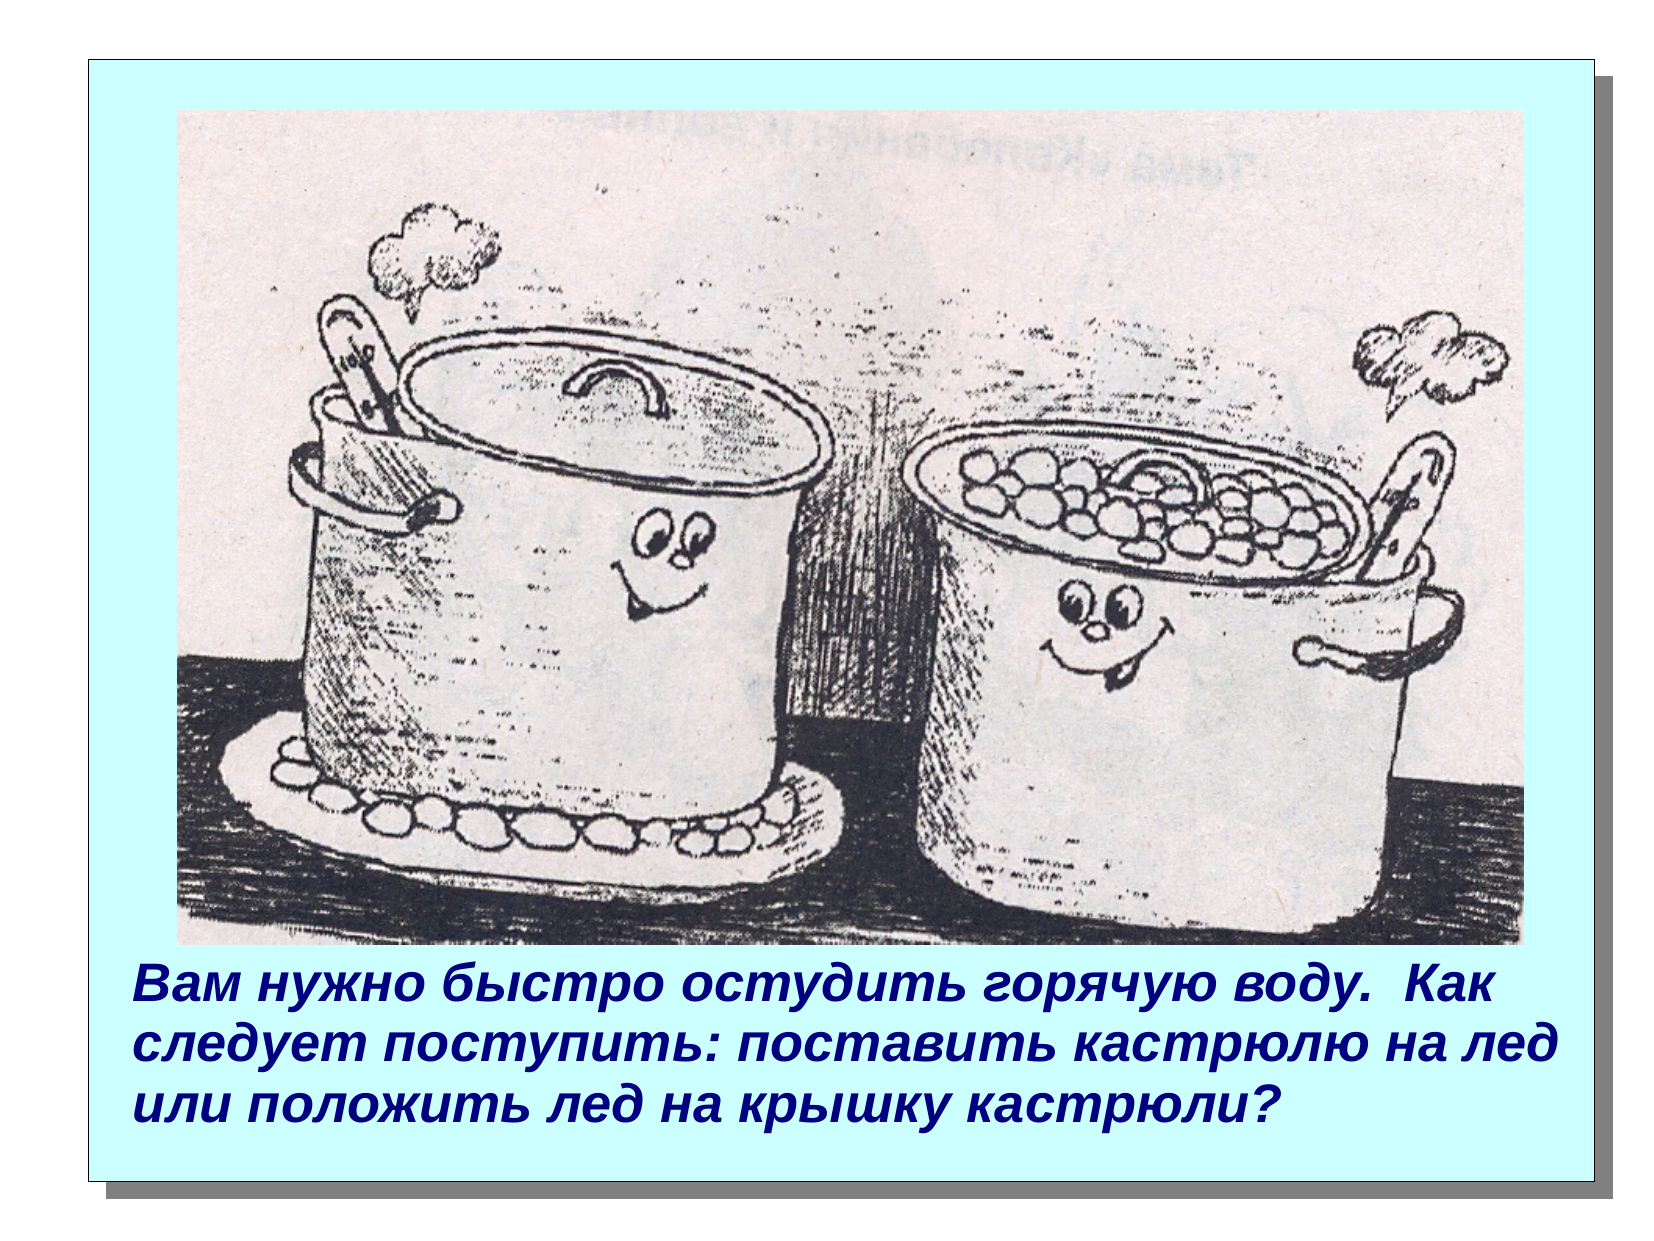

Вам нужно быстро остудить горячую воду. Как следует поступить: поставить кастрюлю на лед или положить лед на крышку кастрюли?